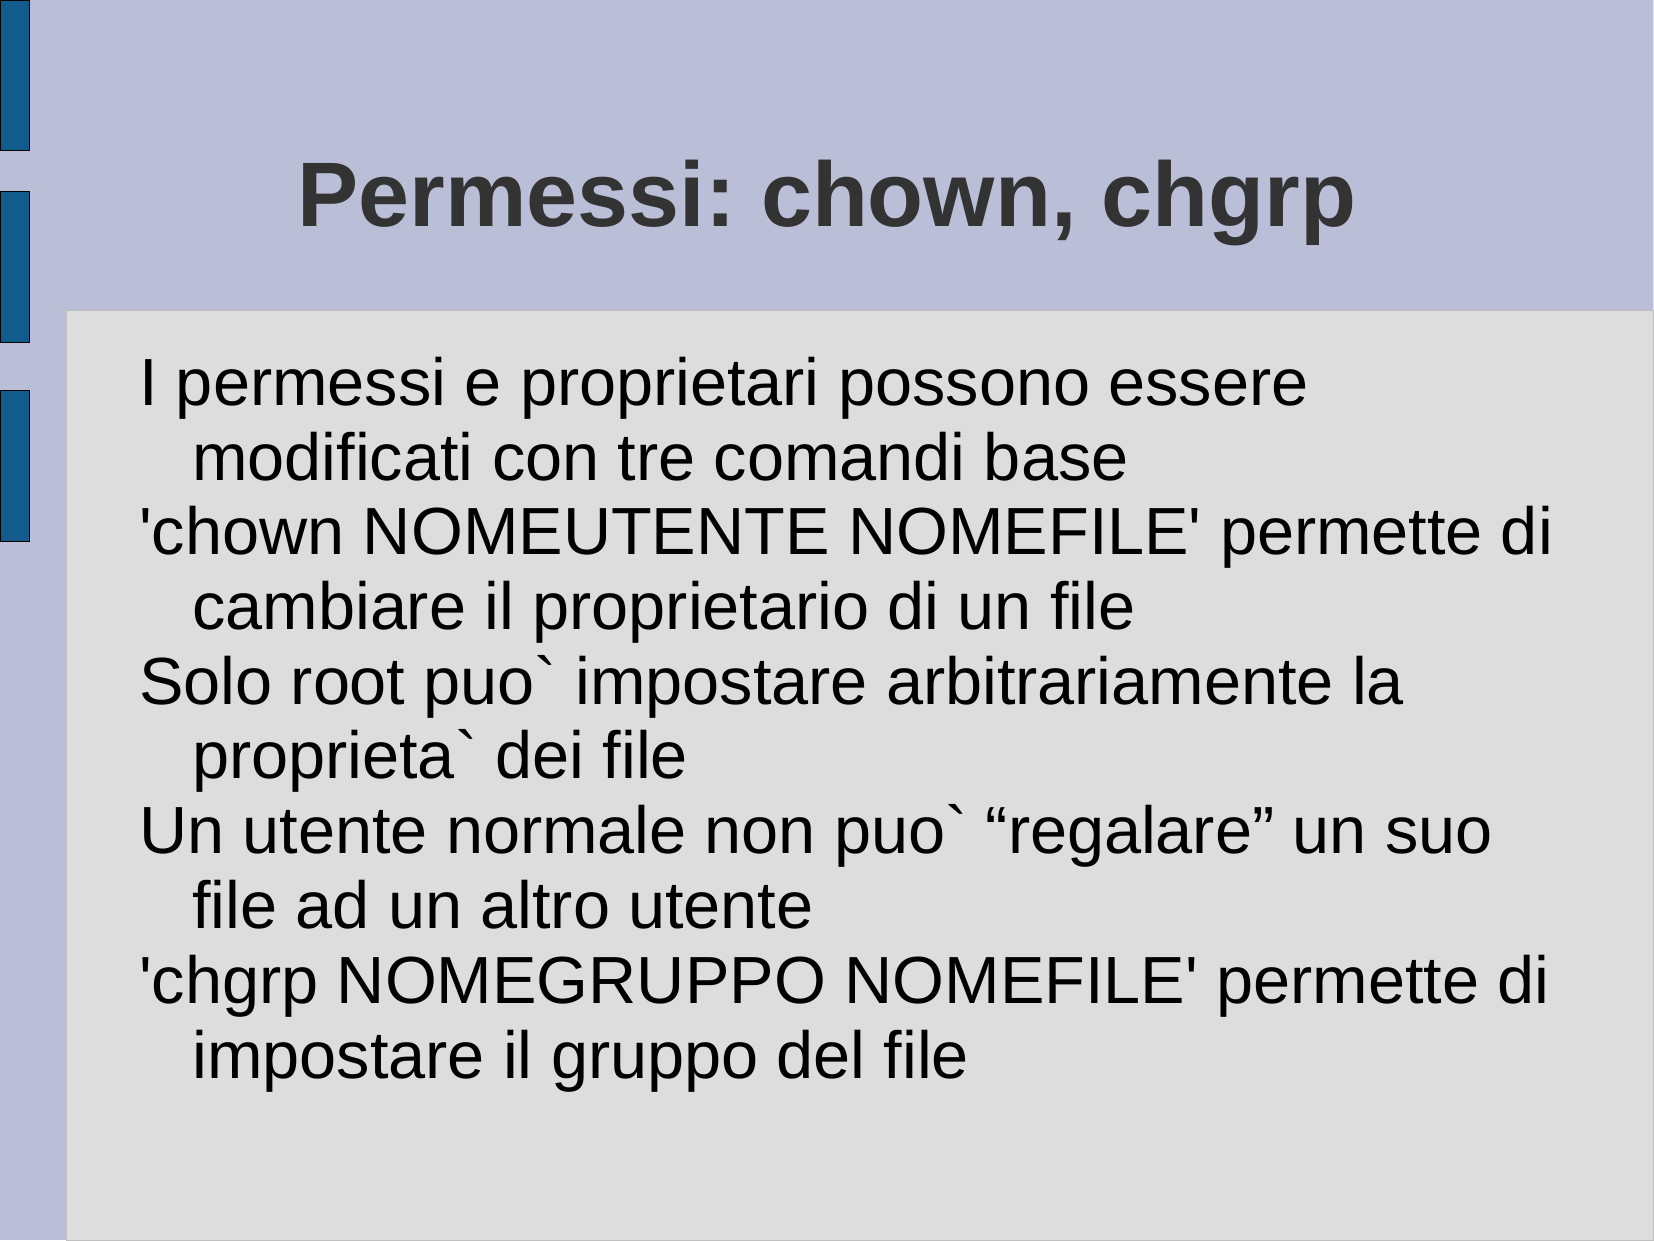

# Permessi: chown, chgrp
I permessi e proprietari possono essere modificati con tre comandi base
'chown NOMEUTENTE NOMEFILE' permette di cambiare il proprietario di un file
Solo root puo` impostare arbitrariamente la proprieta` dei file
Un utente normale non puo` “regalare” un suo file ad un altro utente
'chgrp NOMEGRUPPO NOMEFILE' permette di impostare il gruppo del file